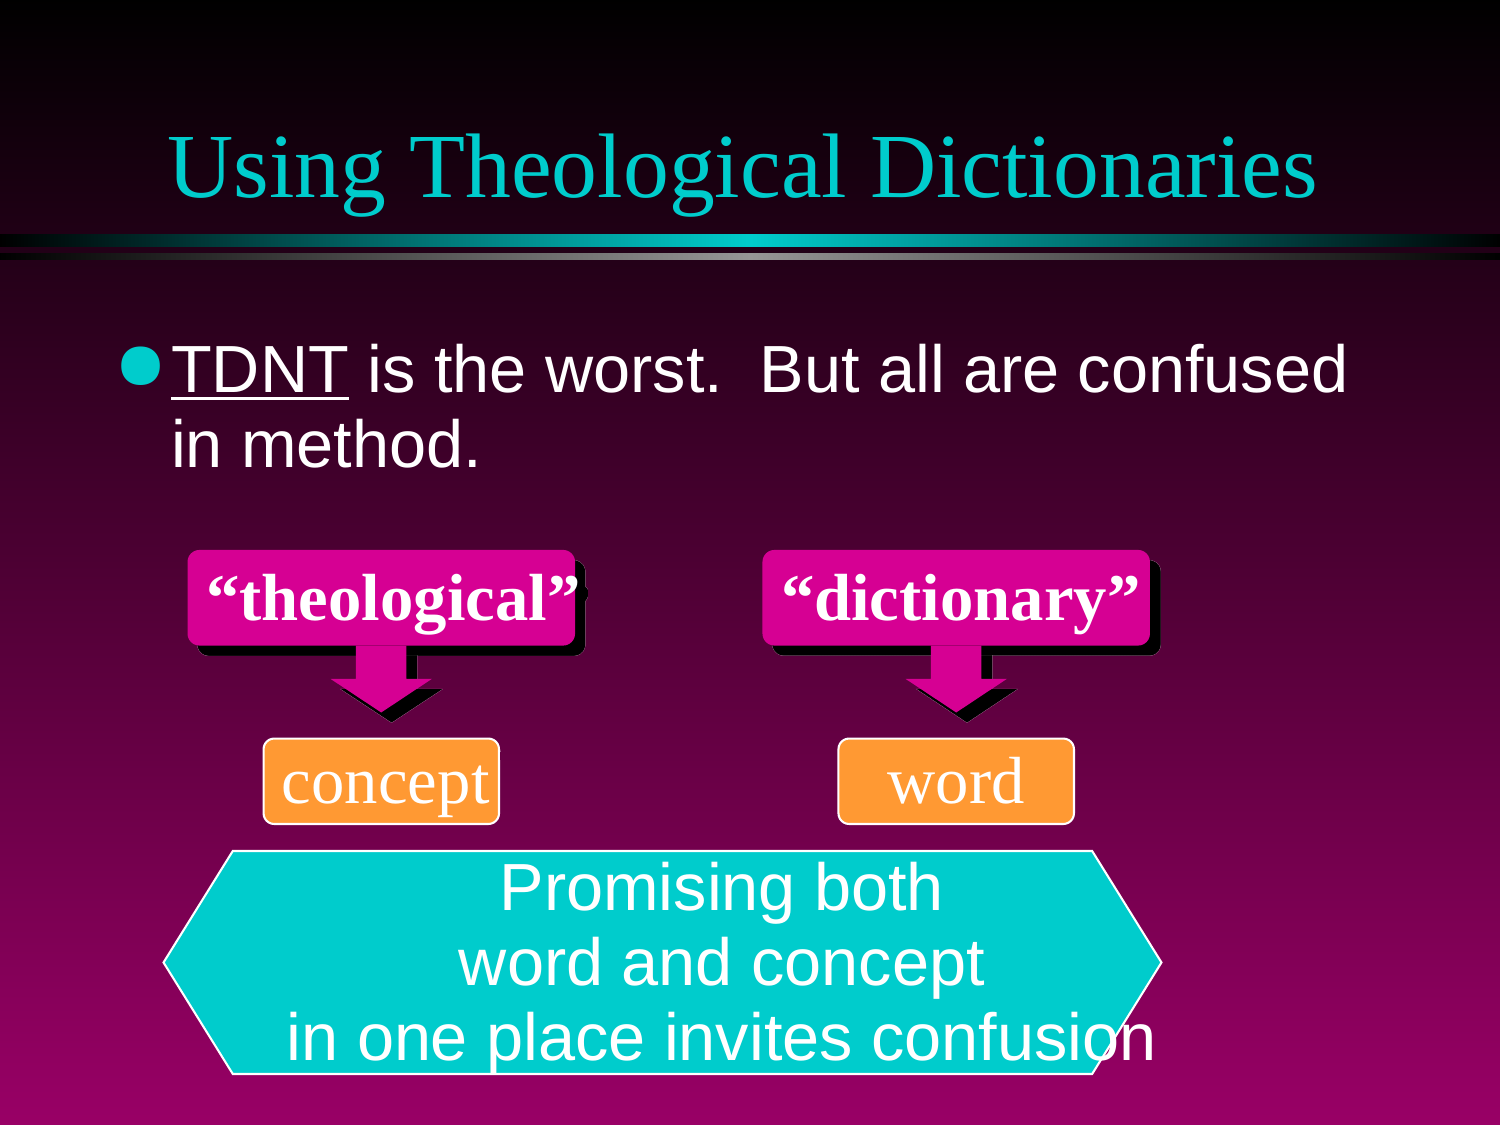

# Using Theological Dictionaries
TDNT is the worst. But all are confused in method.
“theological”
“dictionary”
concept
word
Promising both
word and concept
in one place invites confusion